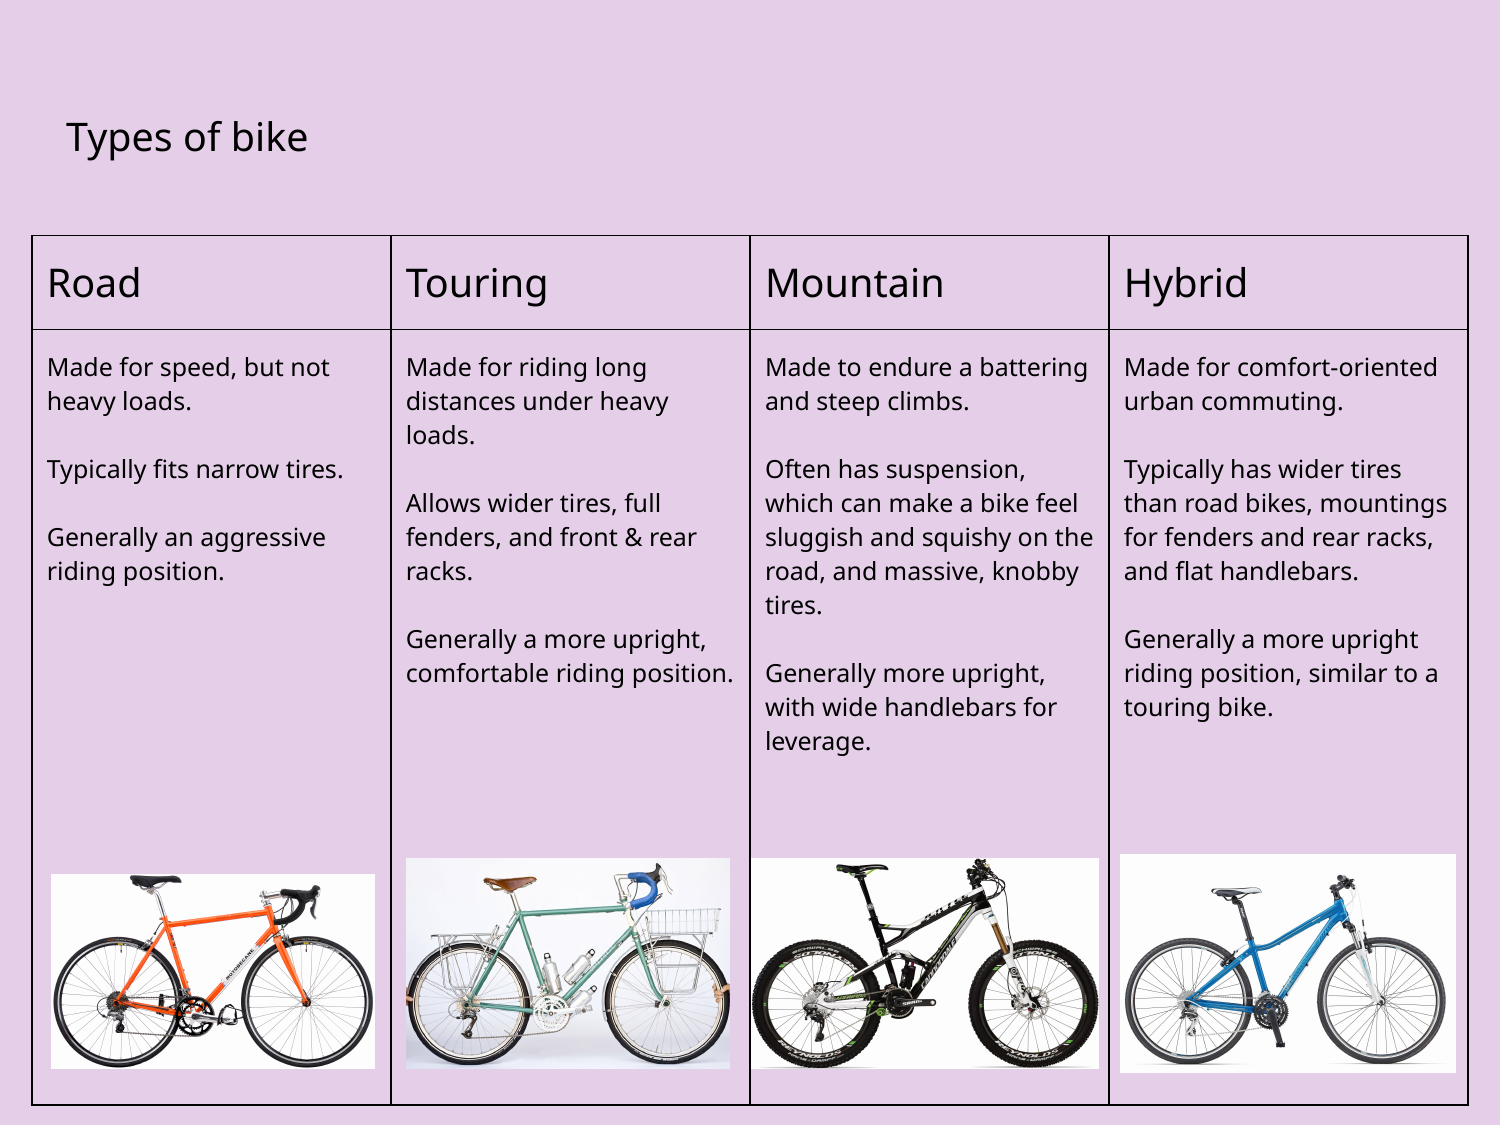

# Types of bike
| Road | Touring | Mountain | Hybrid |
| --- | --- | --- | --- |
| Made for speed, but not heavy loads. Typically fits narrow tires. Generally an aggressive riding position. | Made for riding long distances under heavy loads. Allows wider tires, full fenders, and front & rear racks. Generally a more upright, comfortable riding position. | Made to endure a battering and steep climbs. Often has suspension, which can make a bike feel sluggish and squishy on the road, and massive, knobby tires. Generally more upright, with wide handlebars for leverage. | Made for comfort-oriented urban commuting. Typically has wider tires than road bikes, mountings for fenders and rear racks, and flat handlebars. Generally a more upright riding position, similar to a touring bike. |